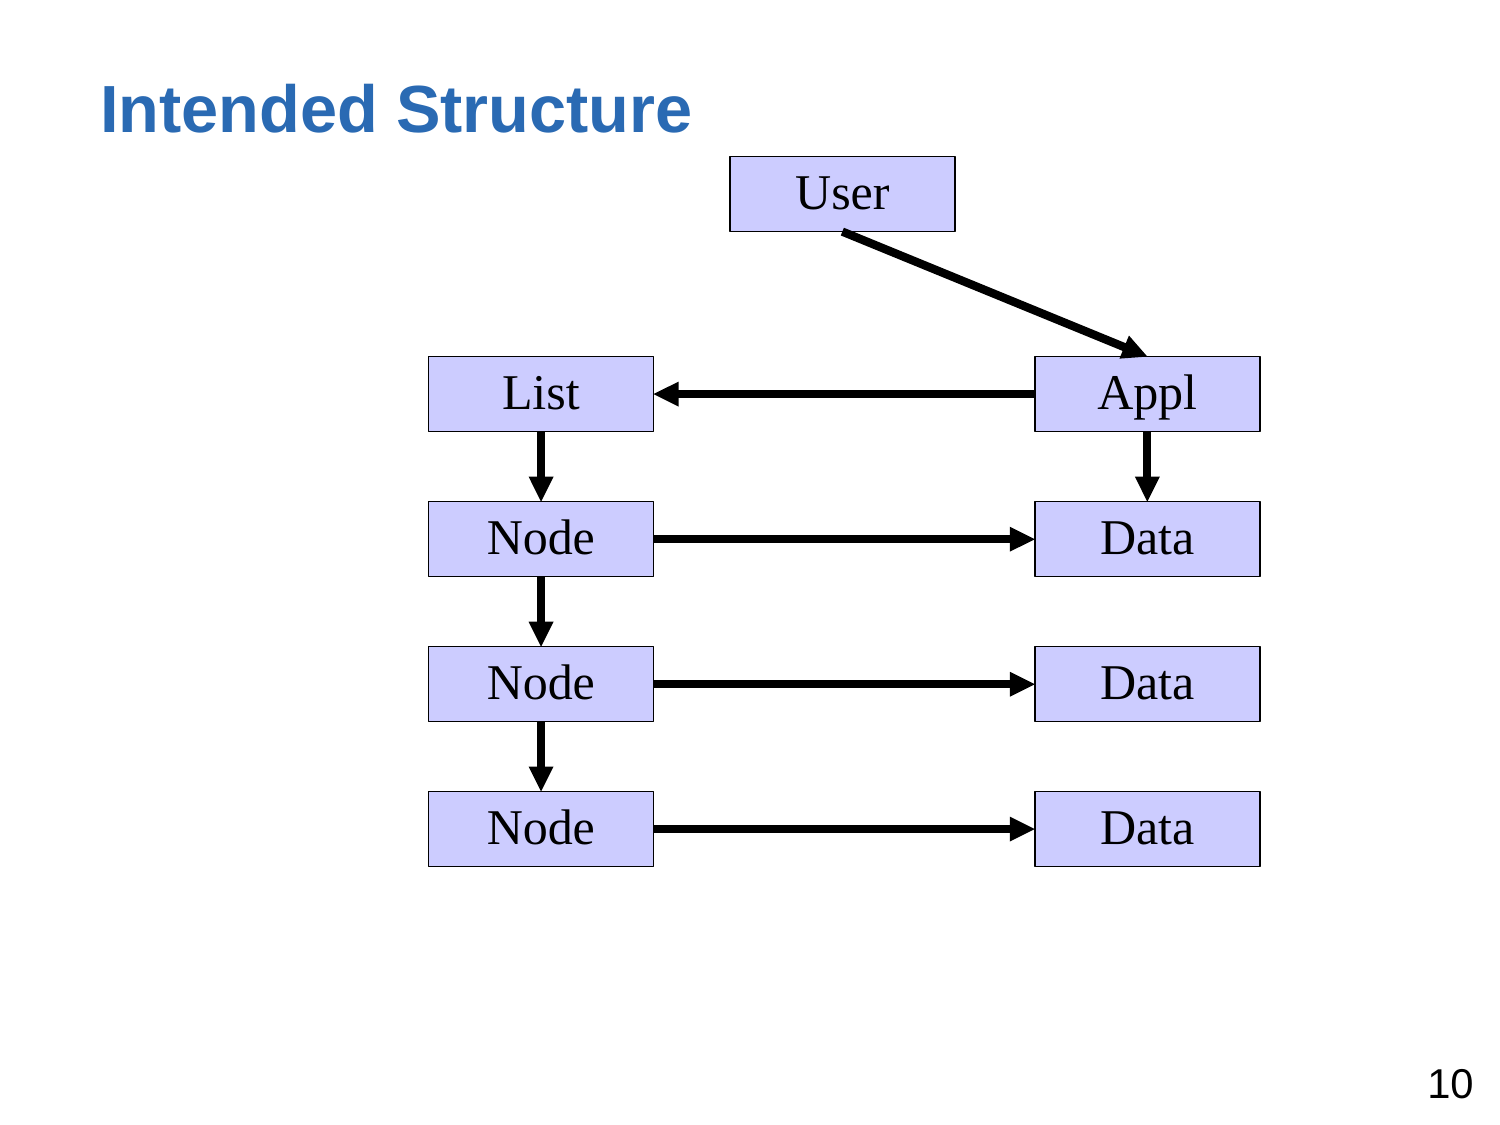

# Intended Structure
User
List
Appl
Node
Data
Node
Data
Node
Data
10